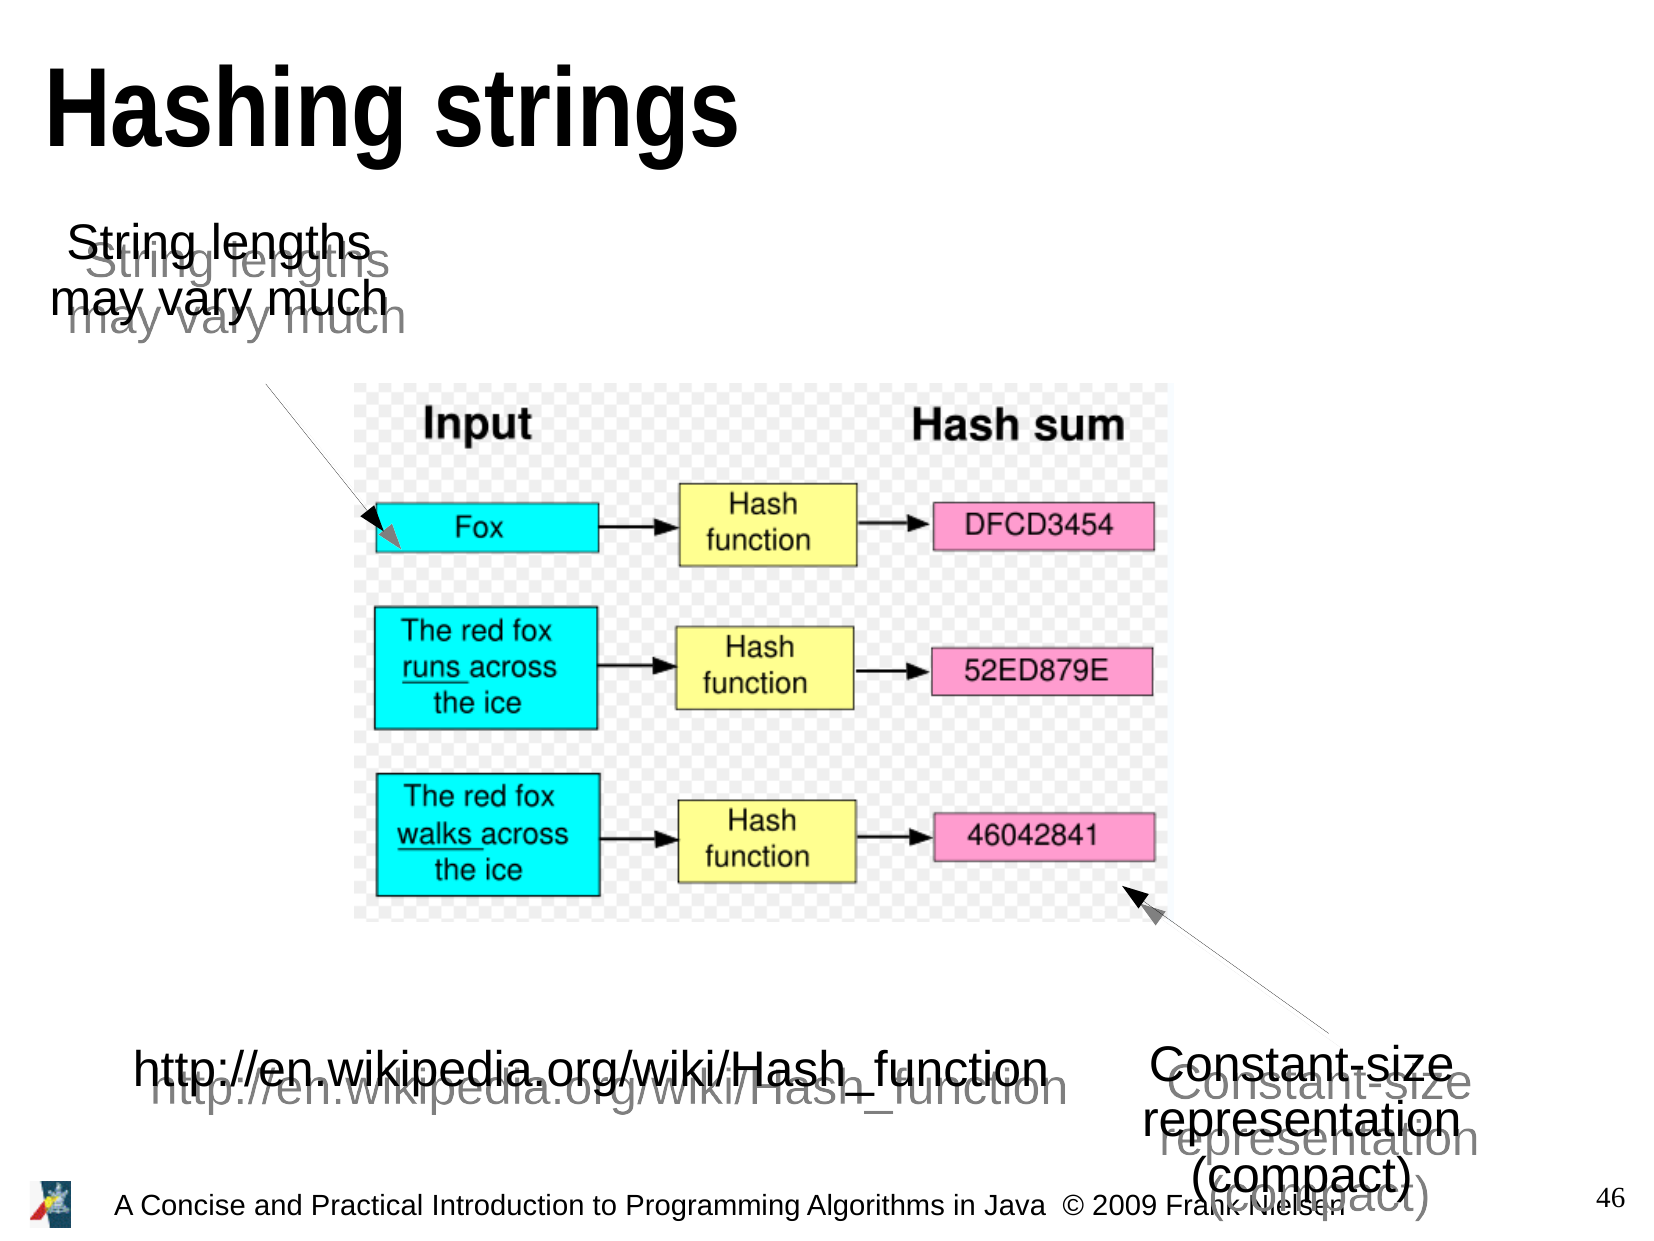

Hashing strings
String lengths
may vary much
Constant-size
representation
(compact)
http://en.wikipedia.org/wiki/Hash_function